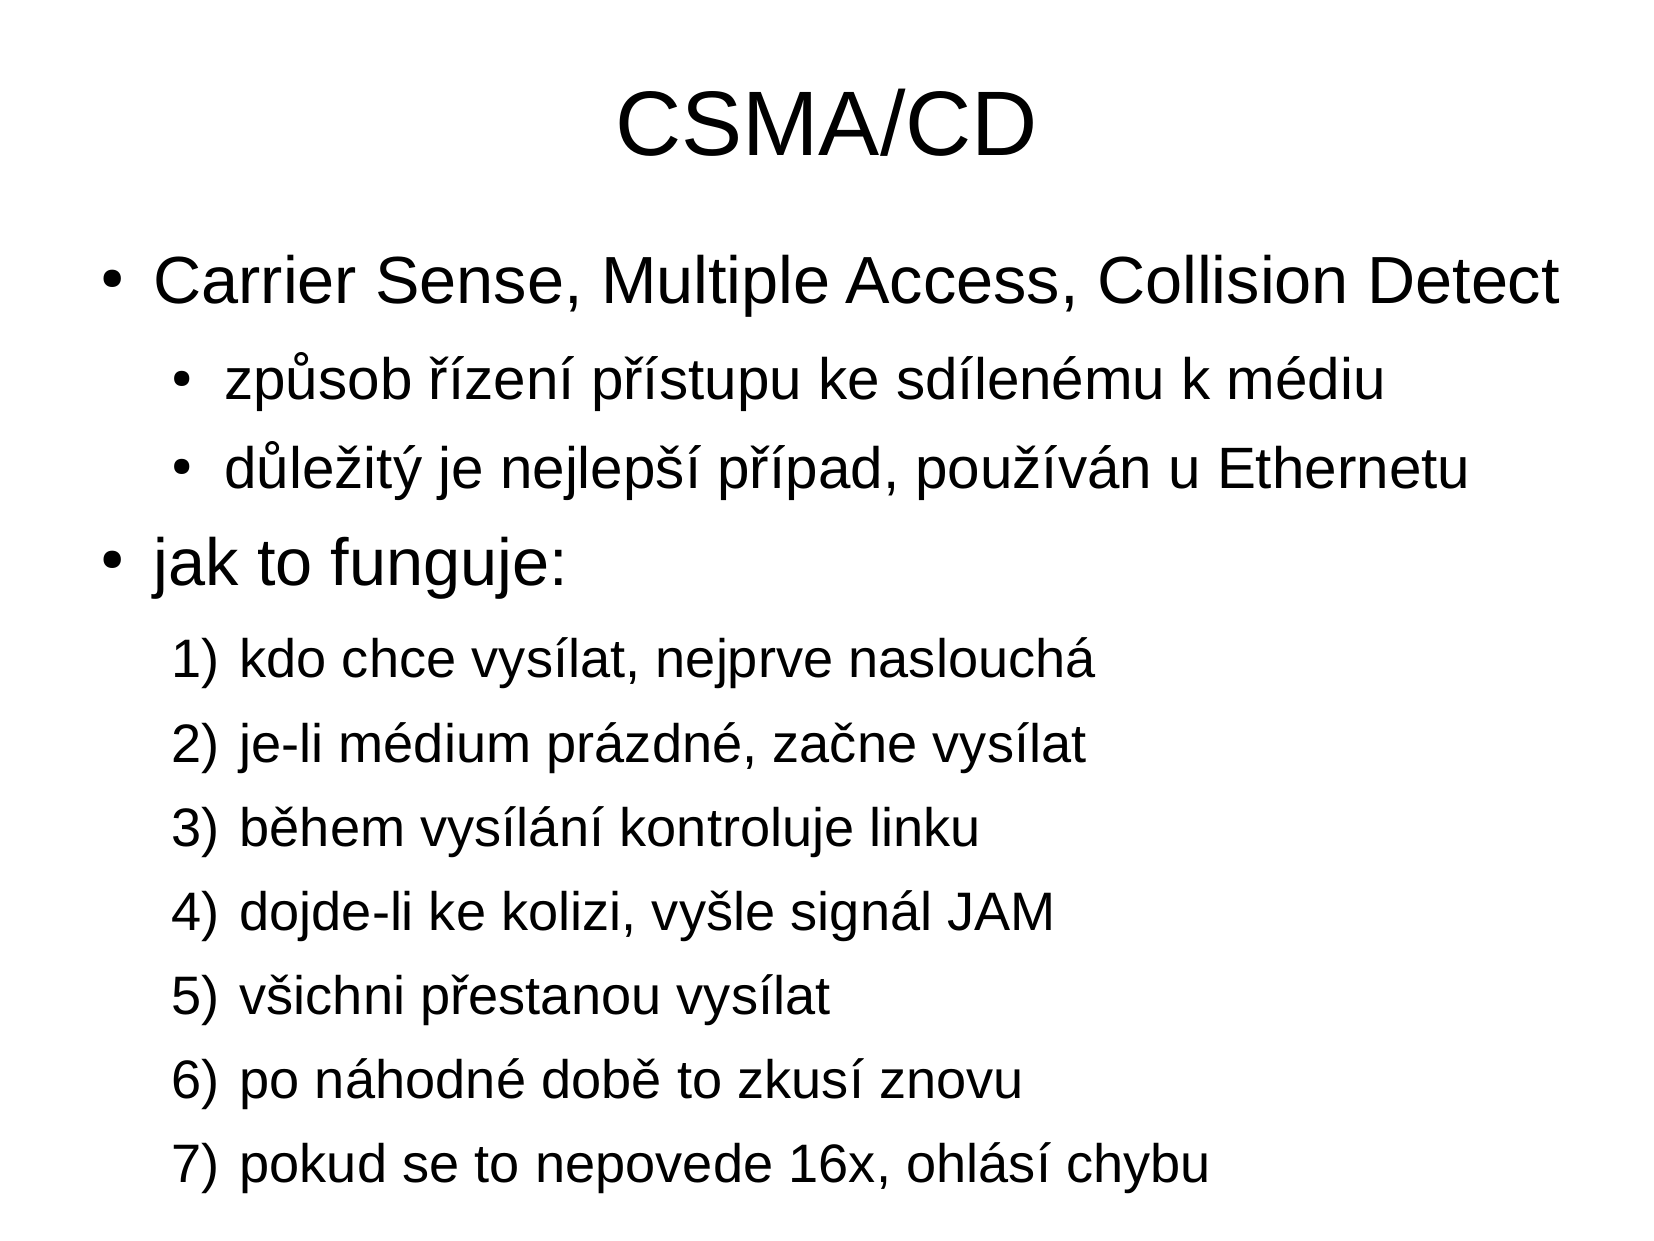

# CSMA/CD
Carrier Sense, Multiple Access, Collision Detect
způsob řízení přístupu ke sdílenému k médiu
důležitý je nejlepší případ, používán u Ethernetu
jak to funguje:
 kdo chce vysílat, nejprve naslouchá
 je-li médium prázdné, začne vysílat
 během vysílání kontroluje linku
 dojde-li ke kolizi, vyšle signál JAM
 všichni přestanou vysílat
 po náhodné době to zkusí znovu
 pokud se to nepovede 16x, ohlásí chybu